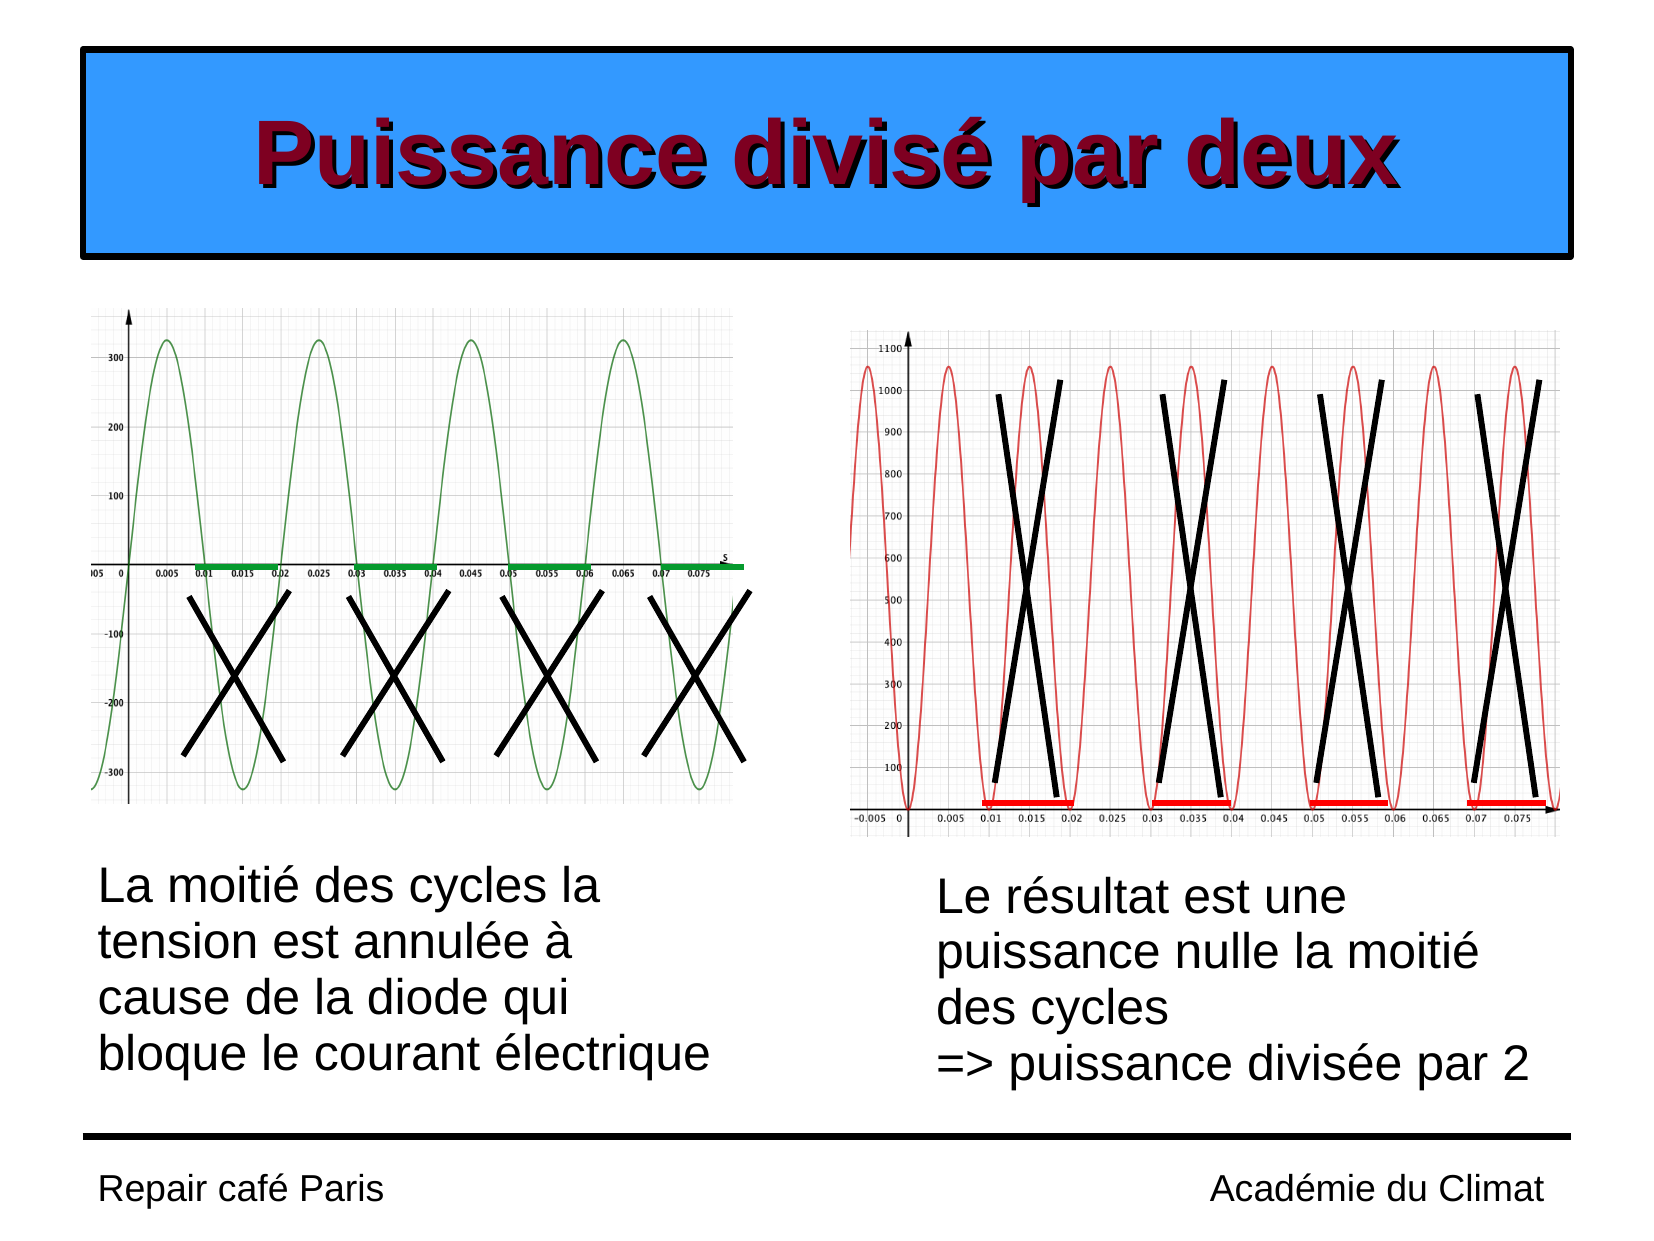

# Puissance divisé par deux
La moitié des cycles la tension est annulée à cause de la diode qui bloque le courant électrique
Le résultat est une puissance nulle la moitié des cycles
=> puissance divisée par 2
Repair café Paris	Académie du Climat